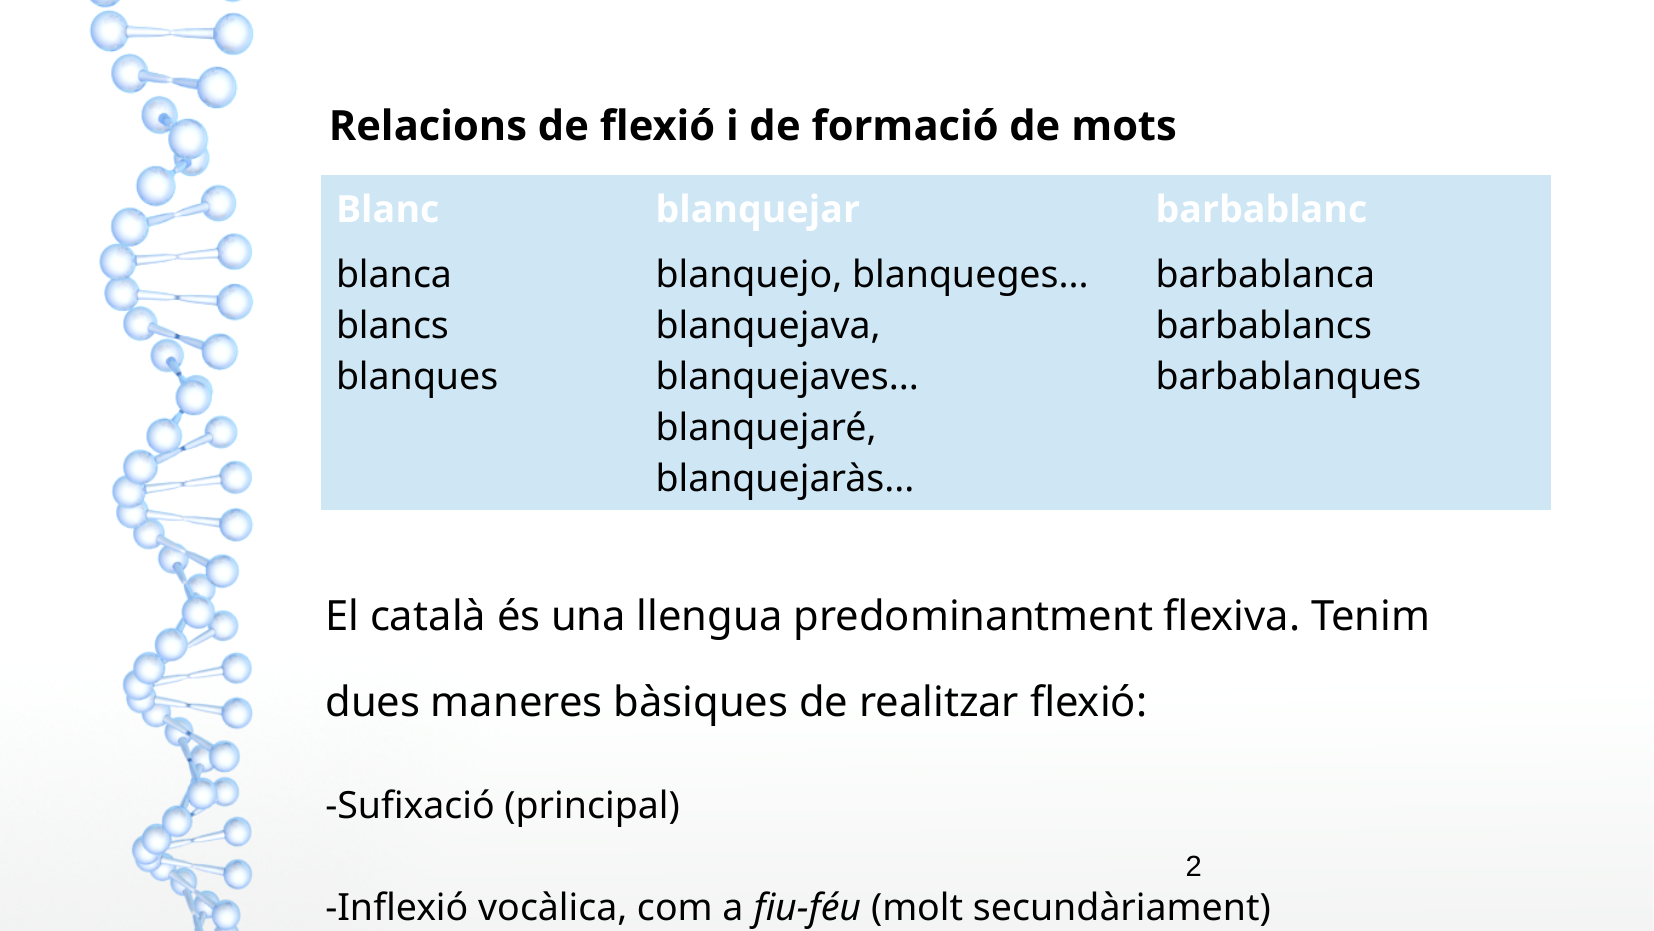

Relacions de flexió i de formació de mots
| Blanc | blanquejar | barbablanc |
| --- | --- | --- |
| blanca blancs blanques | blanquejo, blanqueges... blanquejava, blanquejaves... blanquejaré, blanquejaràs... | barbablanca barbablancs barbablanques |
El català és una llengua predominantment flexiva. Tenim dues maneres bàsiques de realitzar flexió:
-Sufixació (principal)
-Inflexió vocàlica, com a fiu-féu (molt secundàriament)